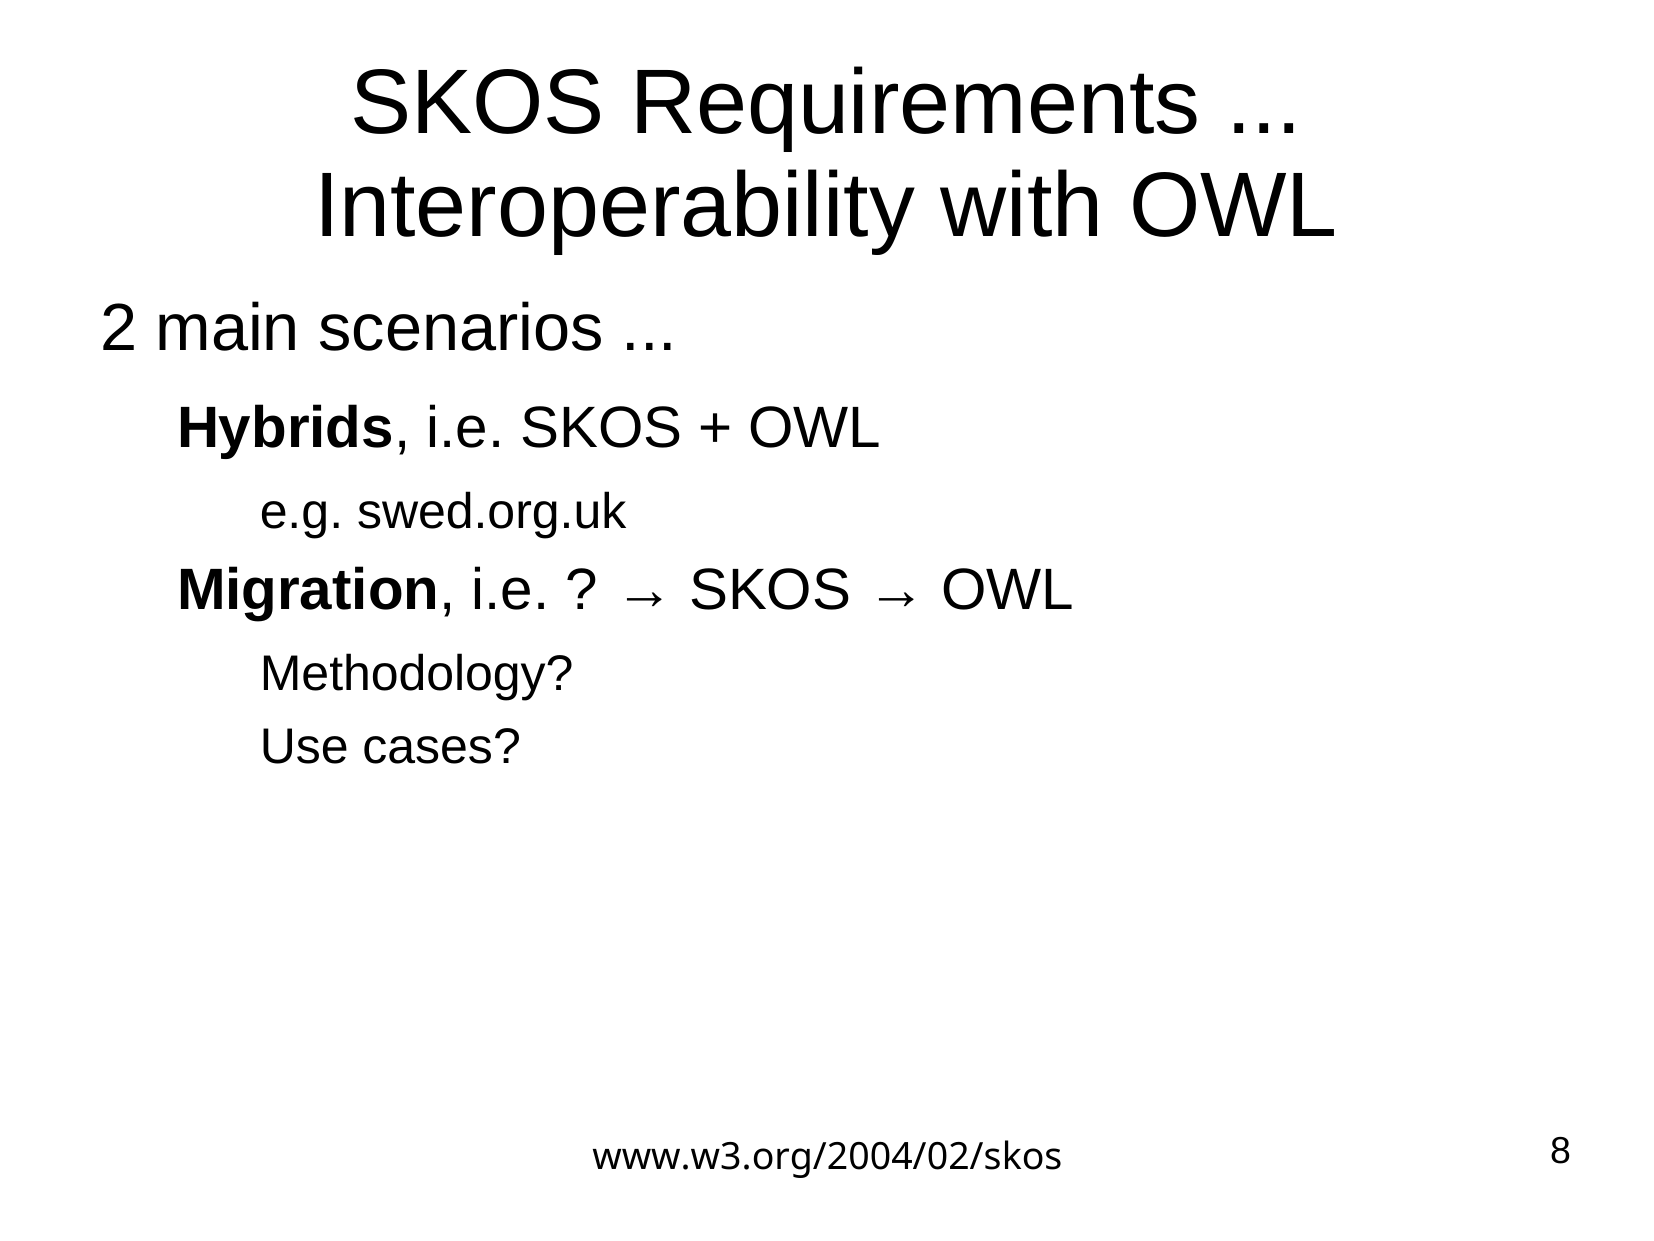

# SKOS Requirements ... Interoperability with OWL
2 main scenarios ...
Hybrids, i.e. SKOS + OWL
e.g. swed.org.uk
Migration, i.e. ? → SKOS → OWL
Methodology?
Use cases?
www.w3.org/2004/02/skos
8